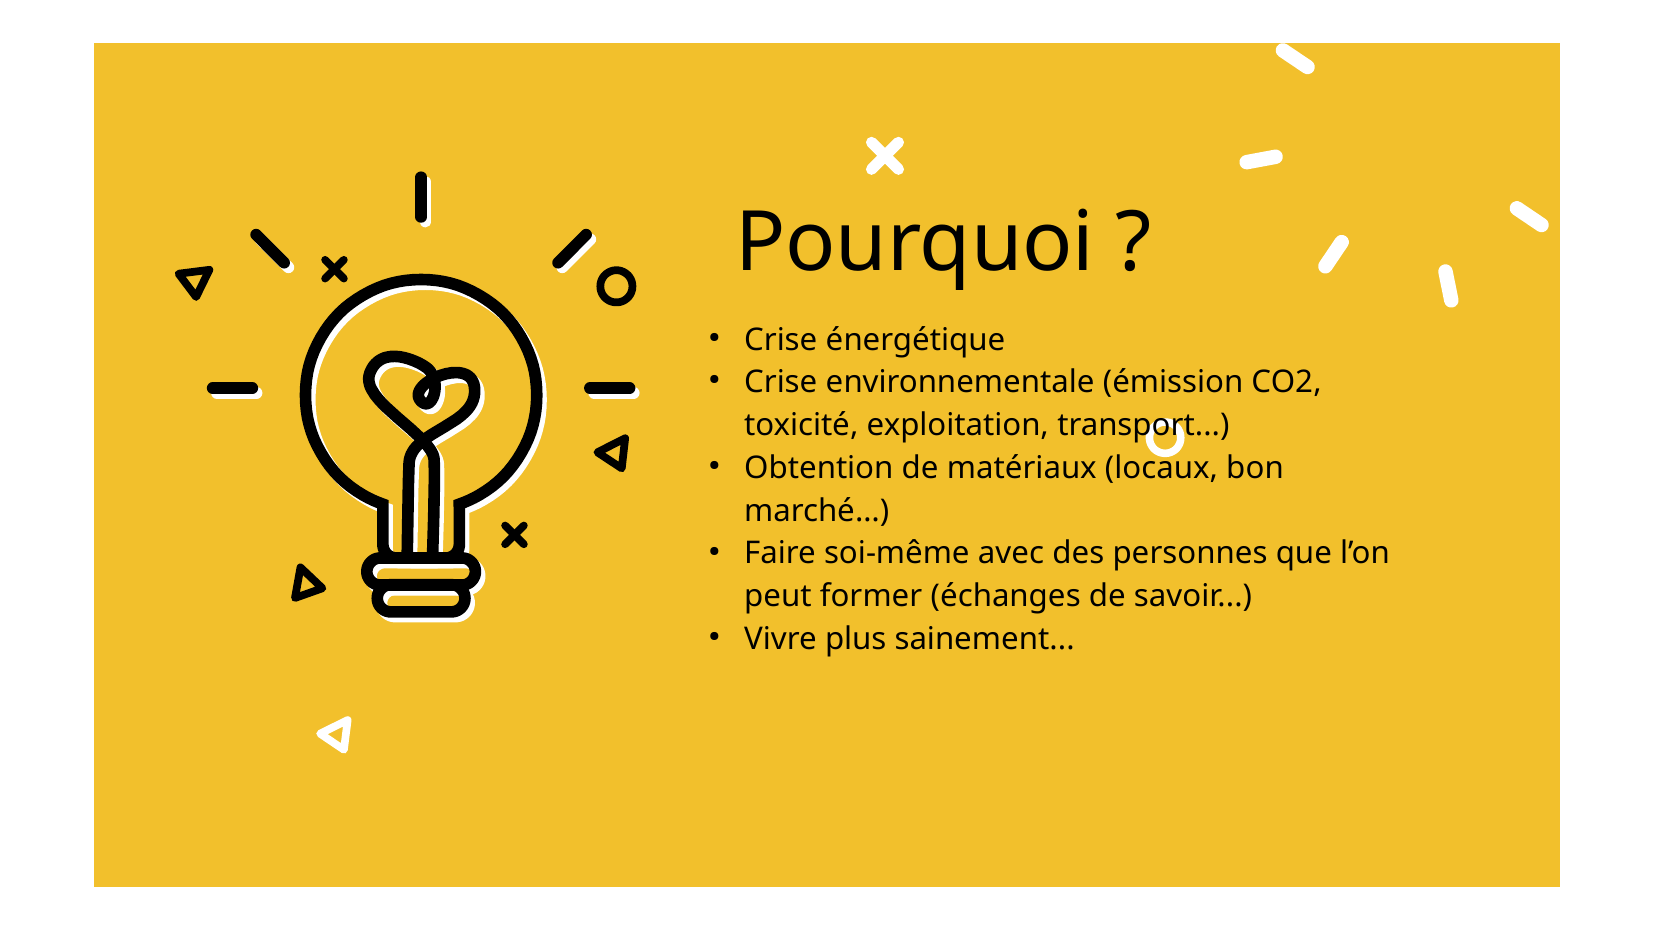

# Pourquoi ?
Crise énergétique
Crise environnementale (émission CO2, toxicité, exploitation, transport...)
Obtention de matériaux (locaux, bon marché…)
Faire soi-même avec des personnes que l’on peut former (échanges de savoir...)
Vivre plus sainement...